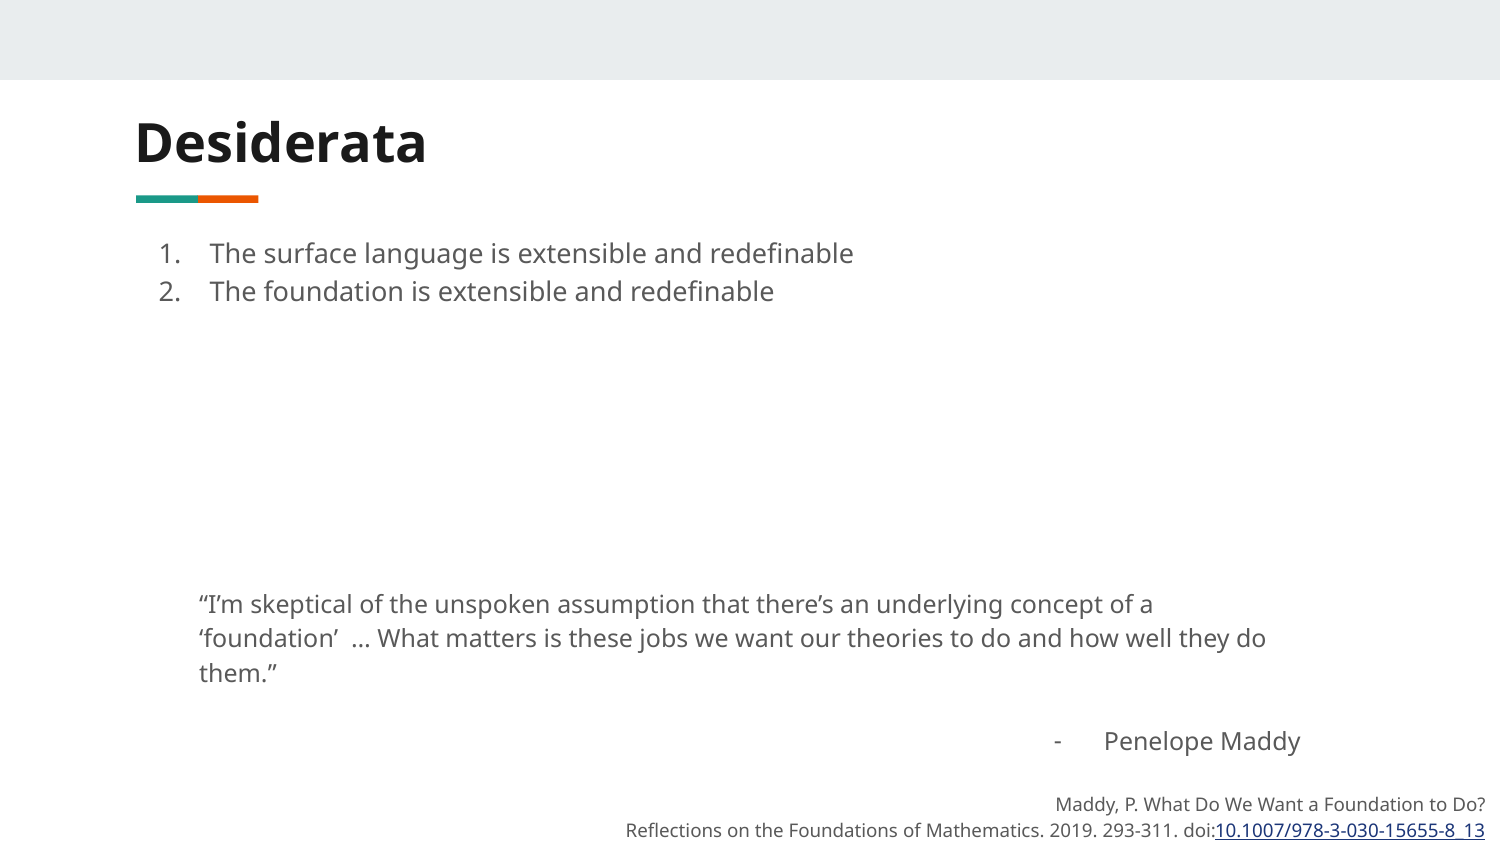

# Desiderata
The surface language is extensible and redefinable
The foundation is extensible and redefinable
“I’m skeptical of the unspoken assumption that there’s an underlying concept of a ‘foundation’ … What matters is these jobs we want our theories to do and how well they do them.”
Penelope Maddy
Maddy, P. What Do We Want a Foundation to Do?
Reflections on the Foundations of Mathematics. 2019. 293-311. doi:10.1007/978-3-030-15655-8_13